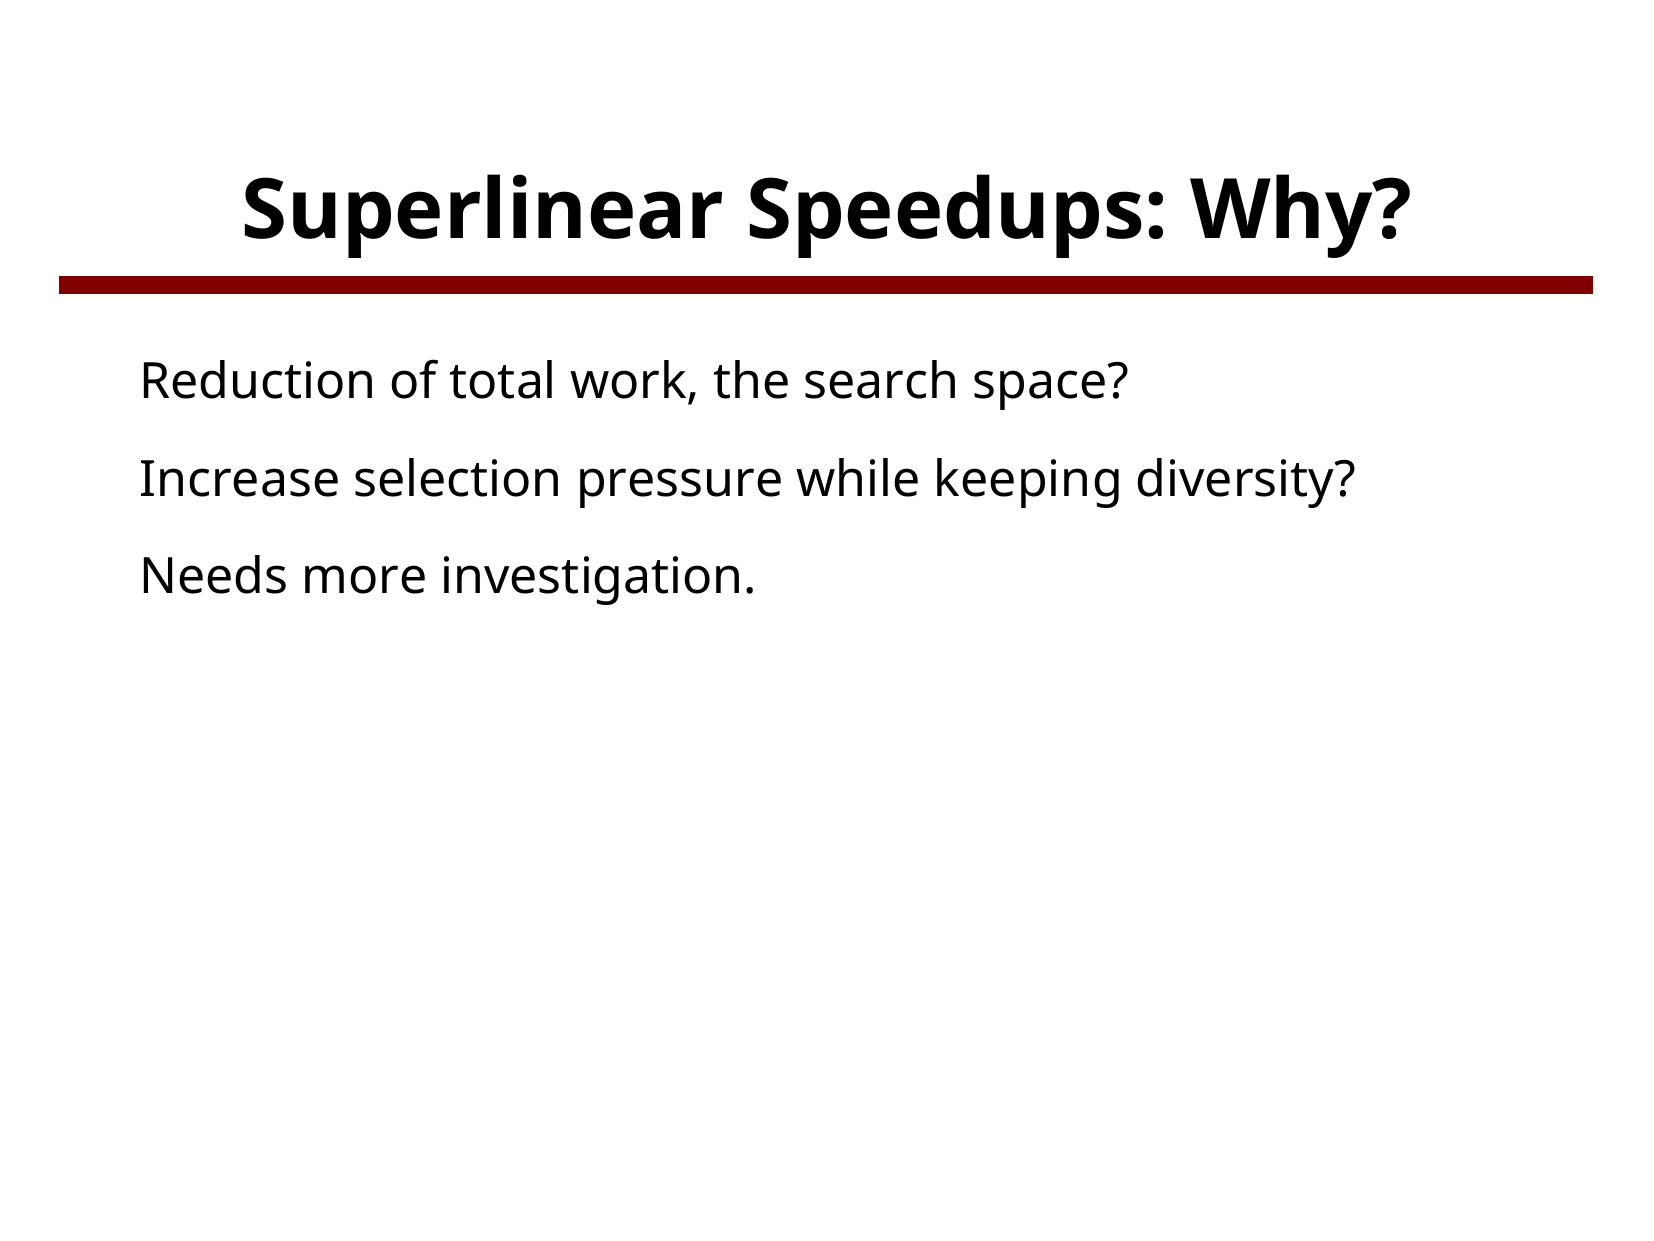

# Superlinear Speedups: Why?
Reduction of total work, the search space?
Increase selection pressure while keeping diversity?
Needs more investigation.